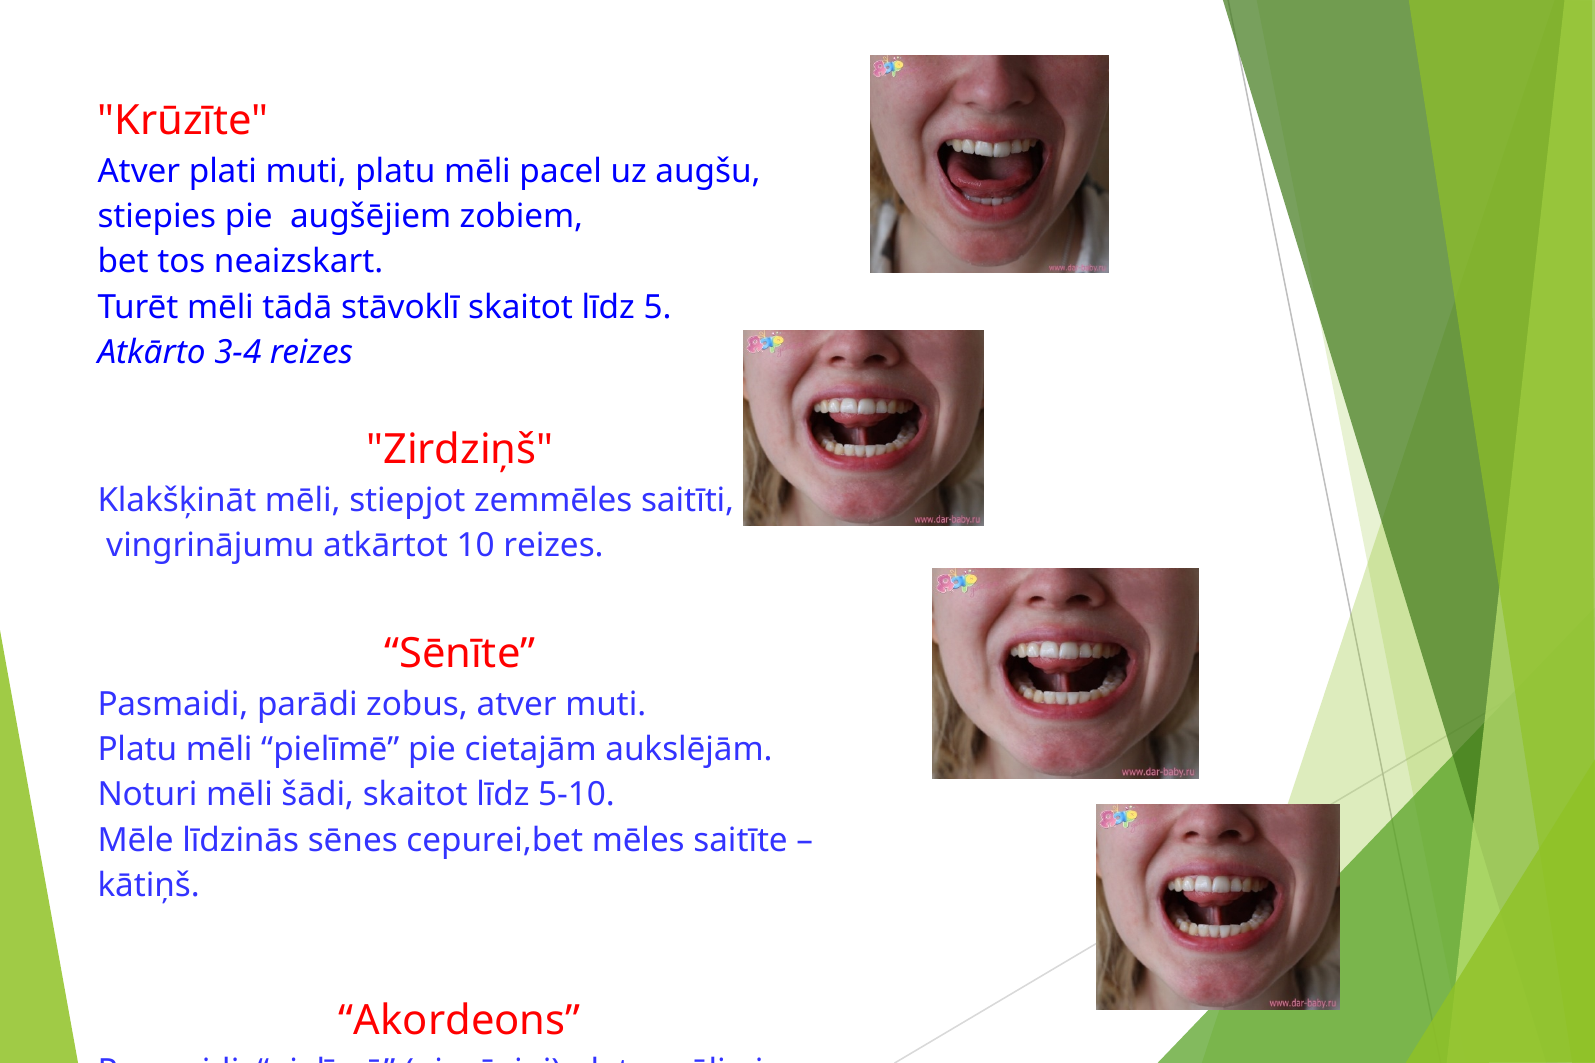

"Krūzīte"
Atver plati muti, platu mēli pacel uz augšu,
stiepies pie augšējiem zobiem,
bet tos neaizskart.
Turēt mēli tādā stāvoklī skaitot līdz 5.
Atkārto 3-4 reizes
"Zirdziņš"
Klakšķināt mēli, stiepjot zemmēles saitīti,
 vingrinājumu atkārtot 10 reizes.
“Sēnīte”
Pasmaidi, parādi zobus, atver muti.
Platu mēli “pielīmē” pie cietajām aukslējām.
Noturi mēli šādi, skaitot līdz 5-10.
Mēle līdzinās sēnes cepurei,bet mēles saitīte – kātiņš.
“Akordeons”
Pasmaidi, “pielīmē” (piesūcini) platu mēli pie aukslējām
 (“Sēnīte”) un, neatraujot mēli,attaisi un aiztaisi muti.
Atkārto 6-7 reizes.